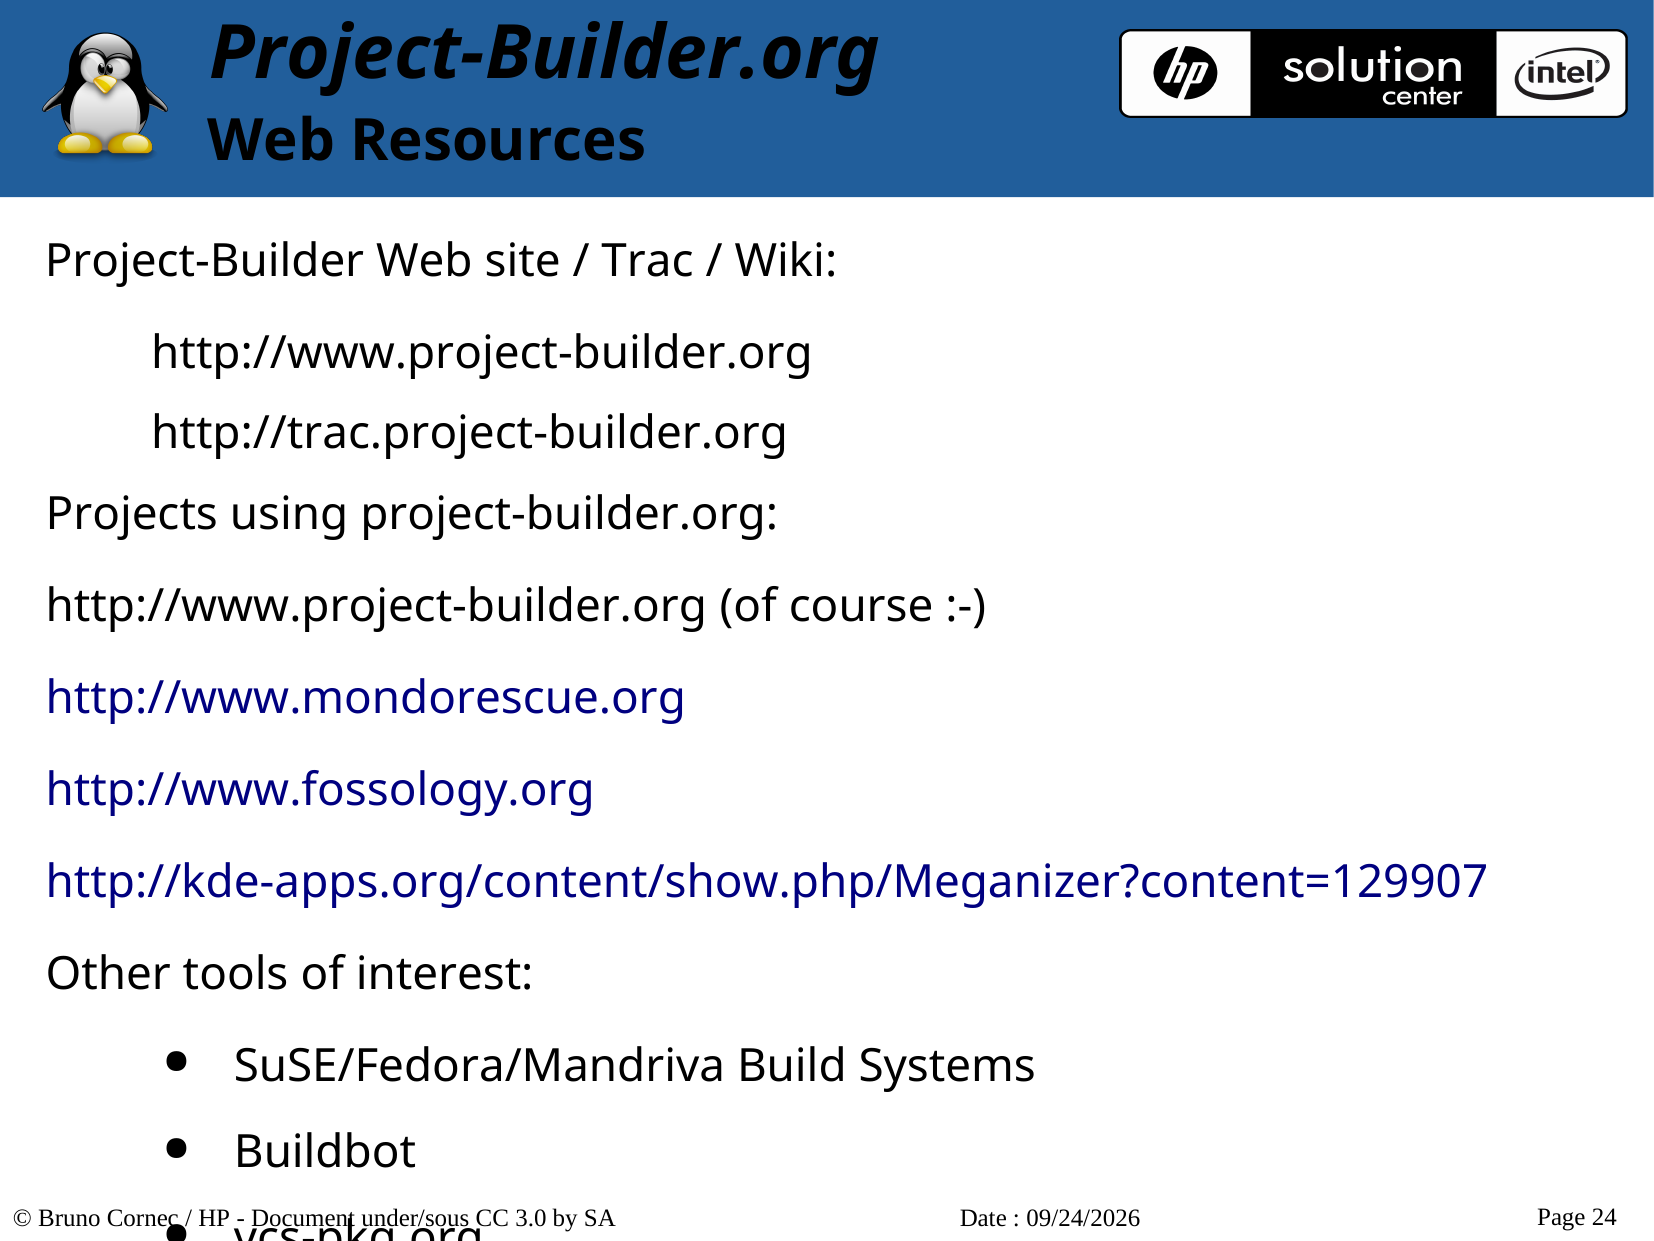

Web Resources
# Project-Builder Web site / Trac / Wiki:
http://www.project-builder.org
http://trac.project-builder.org
Projects using project-builder.org:
http://www.project-builder.org (of course :-)
http://www.mondorescue.org
http://www.fossology.org
http://kde-apps.org/content/show.php/Meganizer?content=129907
Other tools of interest:
SuSE/Fedora/Mandriva Build Systems
Buildbot
vcs-pkg.org